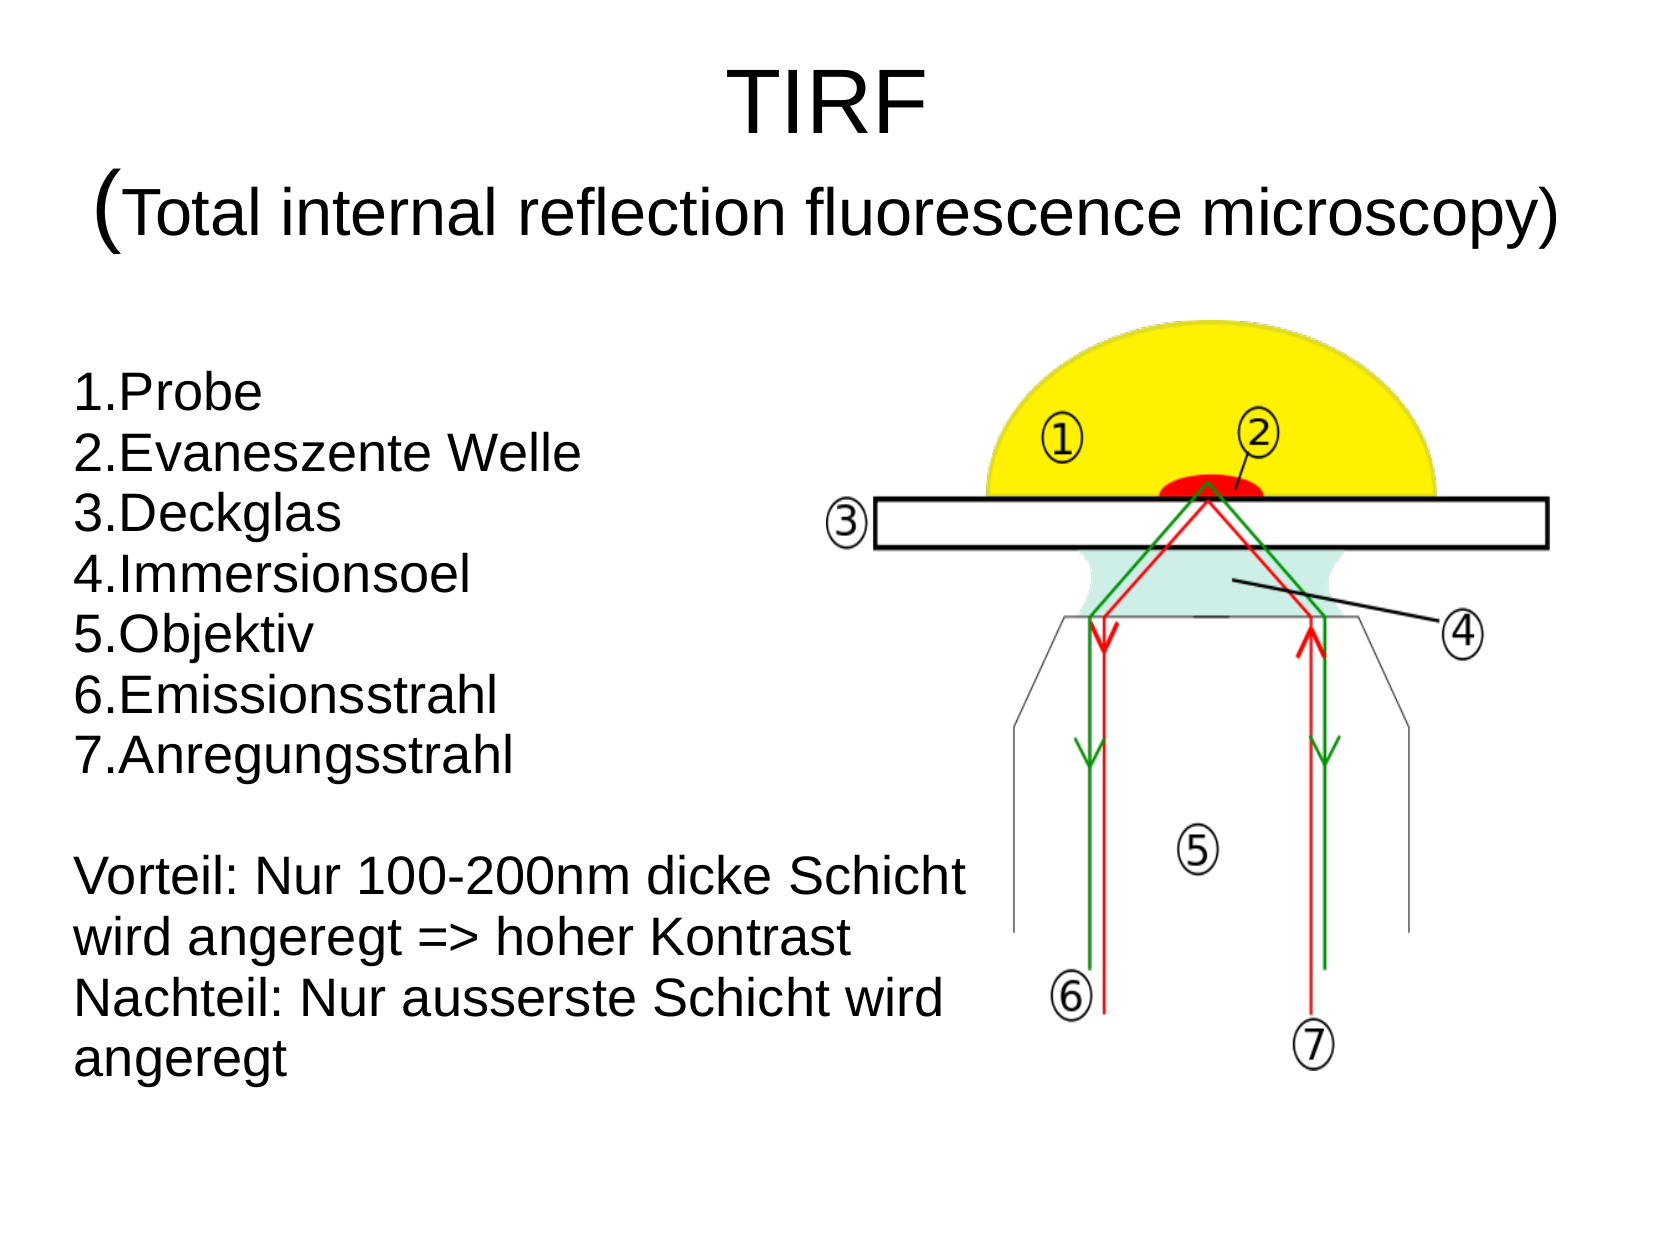

# TIRF (Total internal reflection fluorescence microscopy)
1.Probe
2.Evaneszente Welle
3.Deckglas
4.Immersionsoel
5.Objektiv
6.Emissionsstrahl
7.Anregungsstrahl
Vorteil: Nur 100-200nm dicke Schicht wird angeregt => hoher Kontrast
Nachteil: Nur ausserste Schicht wird angeregt